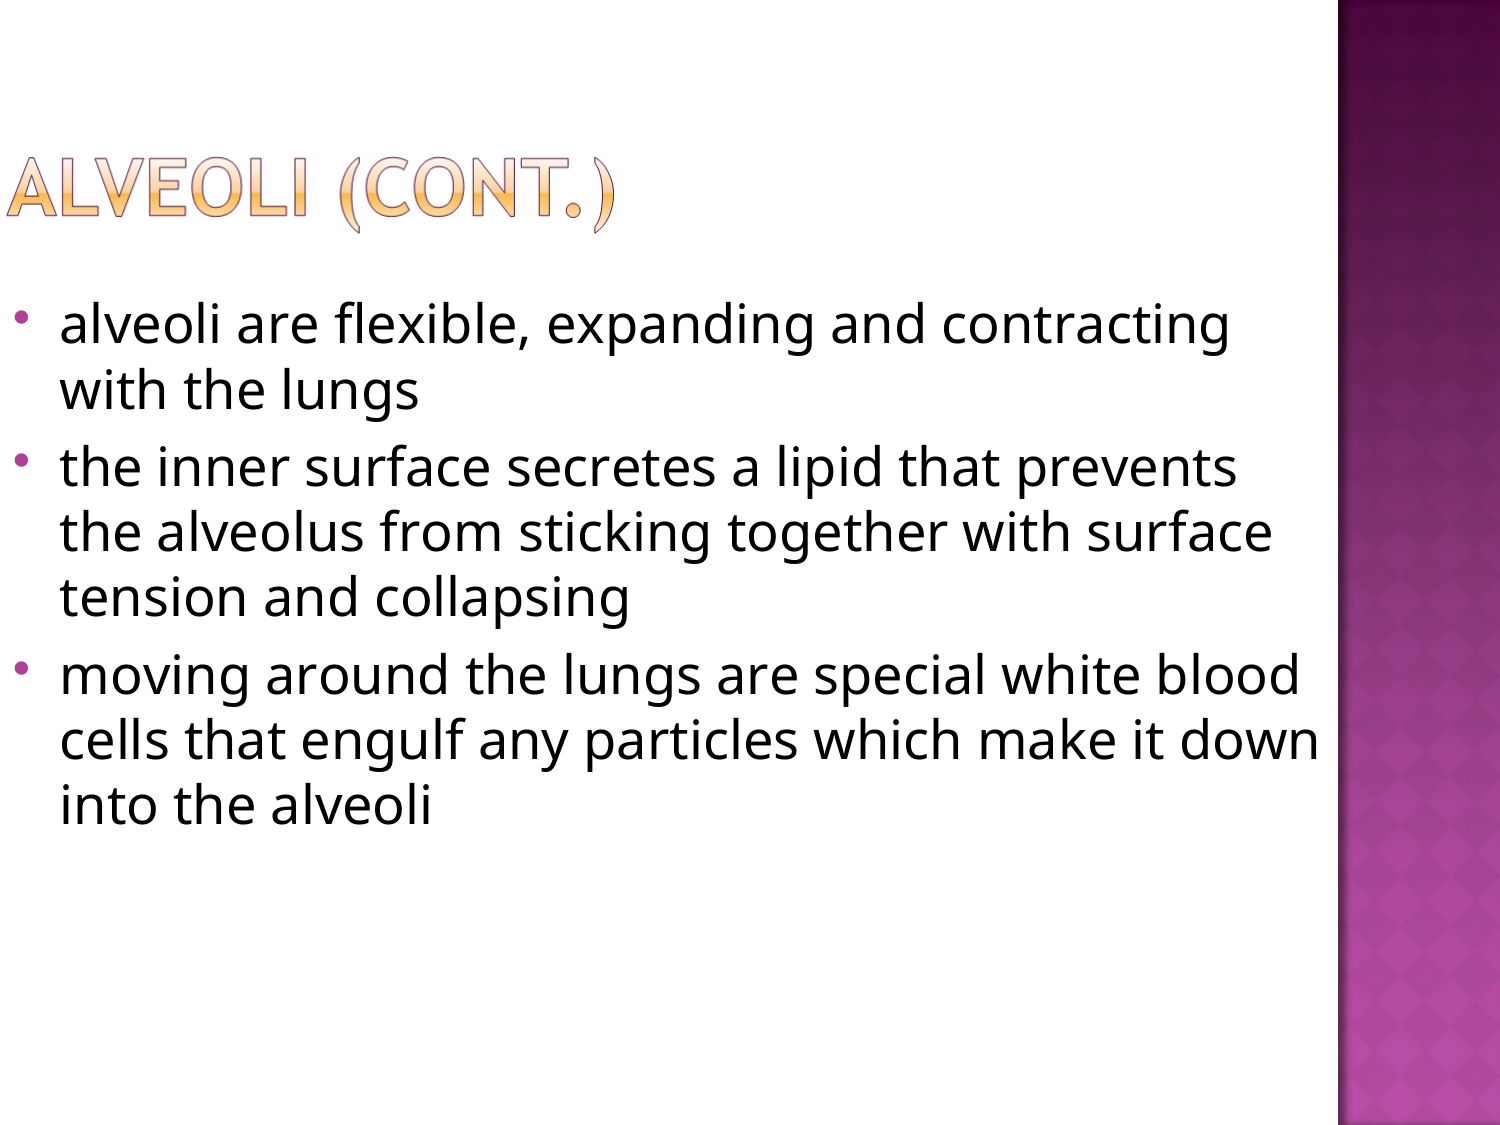

# alveoli are flexible, expanding and contracting with the lungs
the inner surface secretes a lipid that prevents the alveolus from sticking together with surface tension and collapsing
moving around the lungs are special white blood cells that engulf any particles which make it down into the alveoli